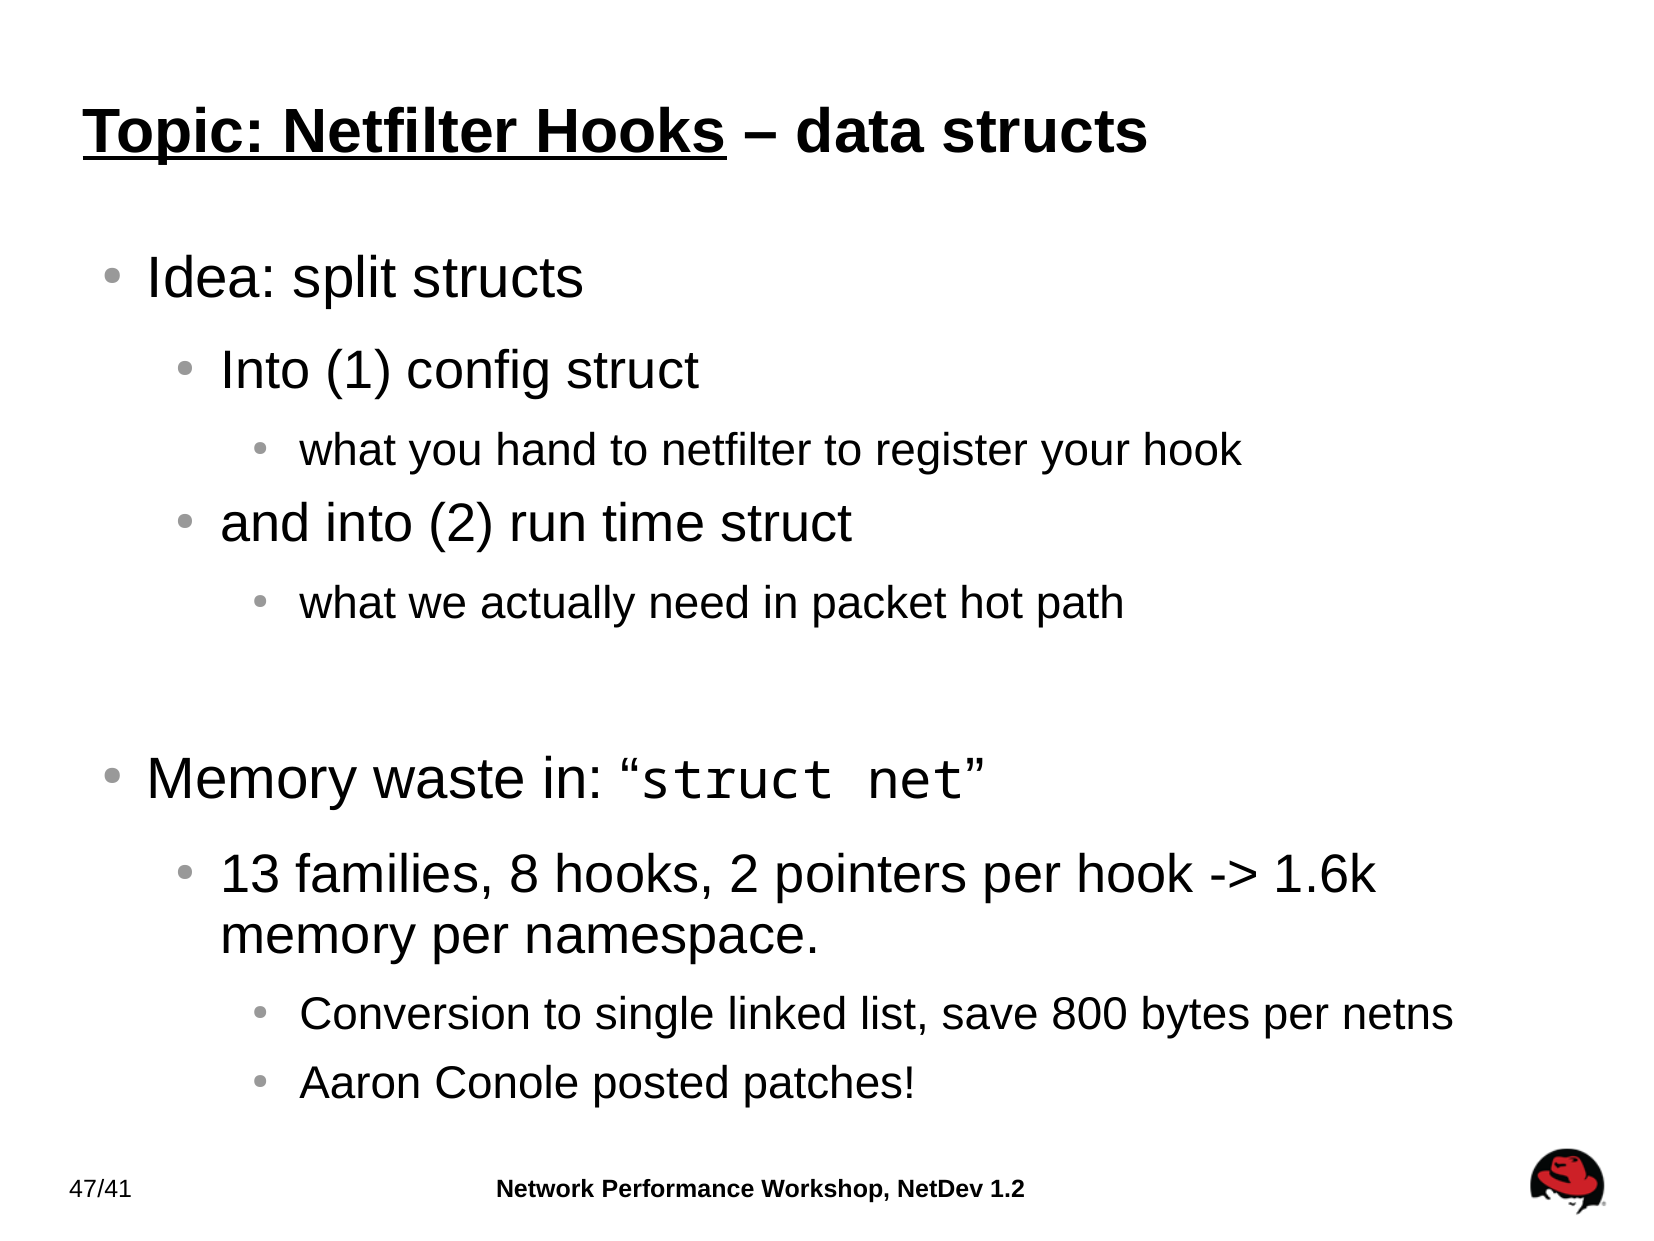

# Topic: Netfilter Hooks – data structs
Idea: split structs
Into (1) config struct
what you hand to netfilter to register your hook
and into (2) run time struct
what we actually need in packet hot path
Memory waste in: “struct net”
13 families, 8 hooks, 2 pointers per hook -> 1.6k memory per namespace.
Conversion to single linked list, save 800 bytes per netns
Aaron Conole posted patches!